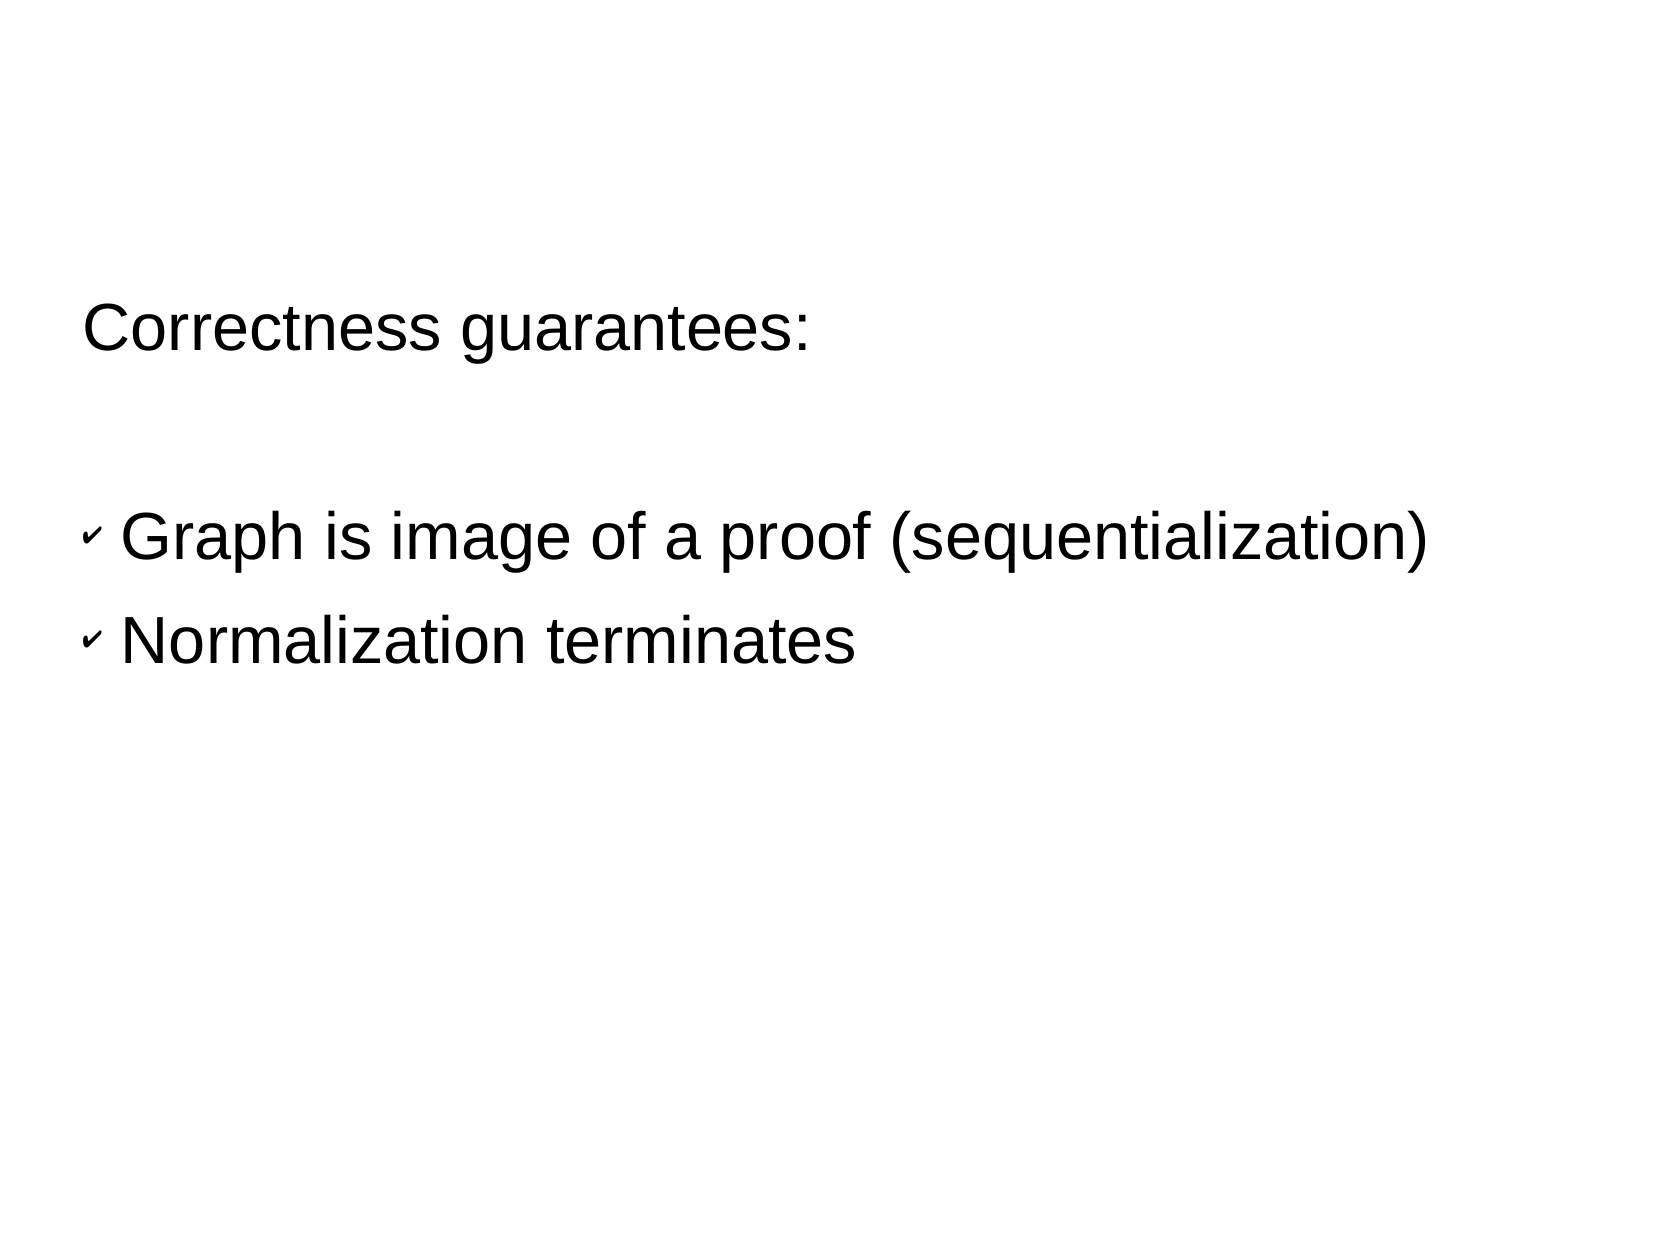

# Correctness guarantees:
 Graph is image of a proof (sequentialization)
 Normalization terminates